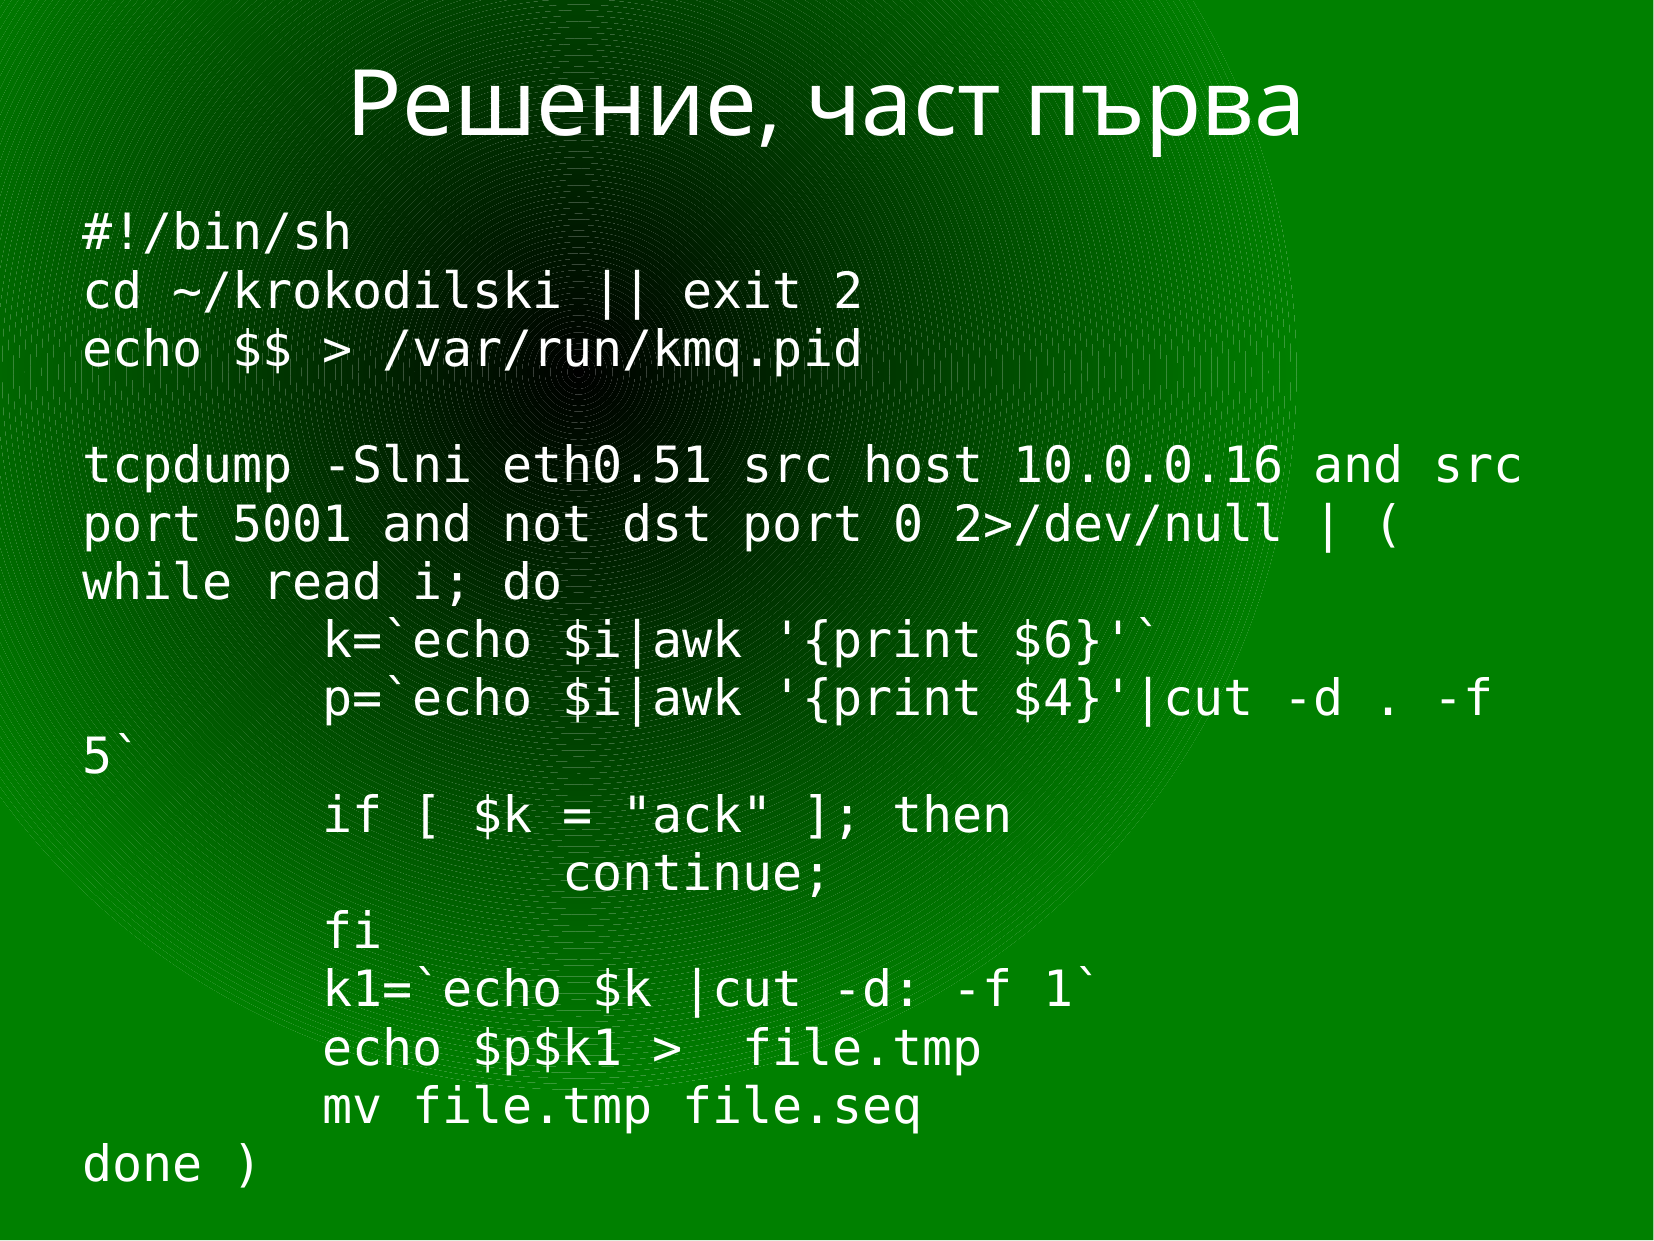

# Решение, част първа
#!/bin/sh
cd ~/krokodilski || exit 2
echo $$ > /var/run/kmq.pid
tcpdump -Slni eth0.51 src host 10.0.0.16 and src port 5001 and not dst port 0 2>/dev/null | (
while read i; do
 k=`echo $i|awk '{print $6}'`
 p=`echo $i|awk '{print $4}'|cut -d . -f 5`
 if [ $k = "ack" ]; then
 continue;
 fi
 k1=`echo $k |cut -d: -f 1`
 echo $p$k1 > file.tmp
 mv file.tmp file.seq
done )